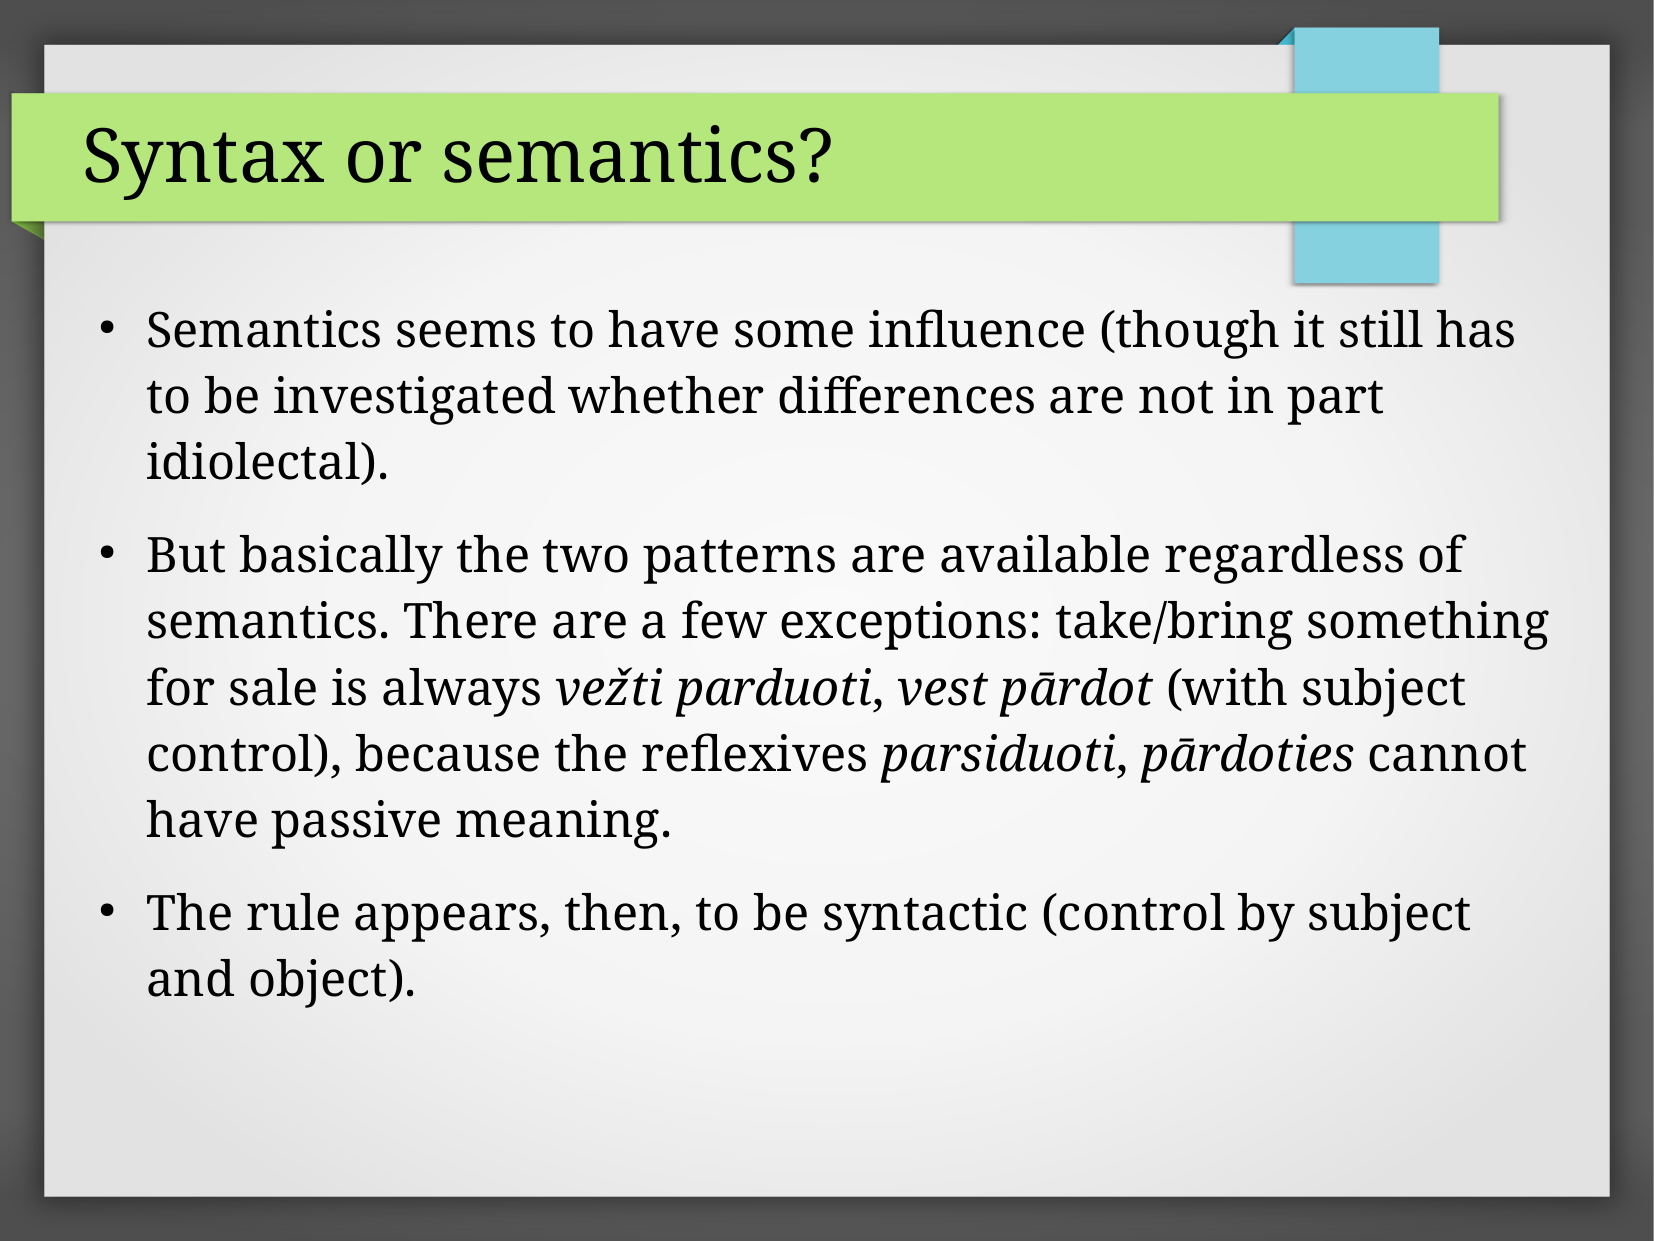

# Syntax or semantics?
Semantics seems to have some influence (though it still has to be investigated whether differences are not in part idiolectal).
But basically the two patterns are available regardless of semantics. There are a few exceptions: take/bring something for sale is always vežti parduoti, vest pārdot (with subject control), because the reflexives parsiduoti, pārdoties cannot have passive meaning.
The rule appears, then, to be syntactic (control by subject and object).